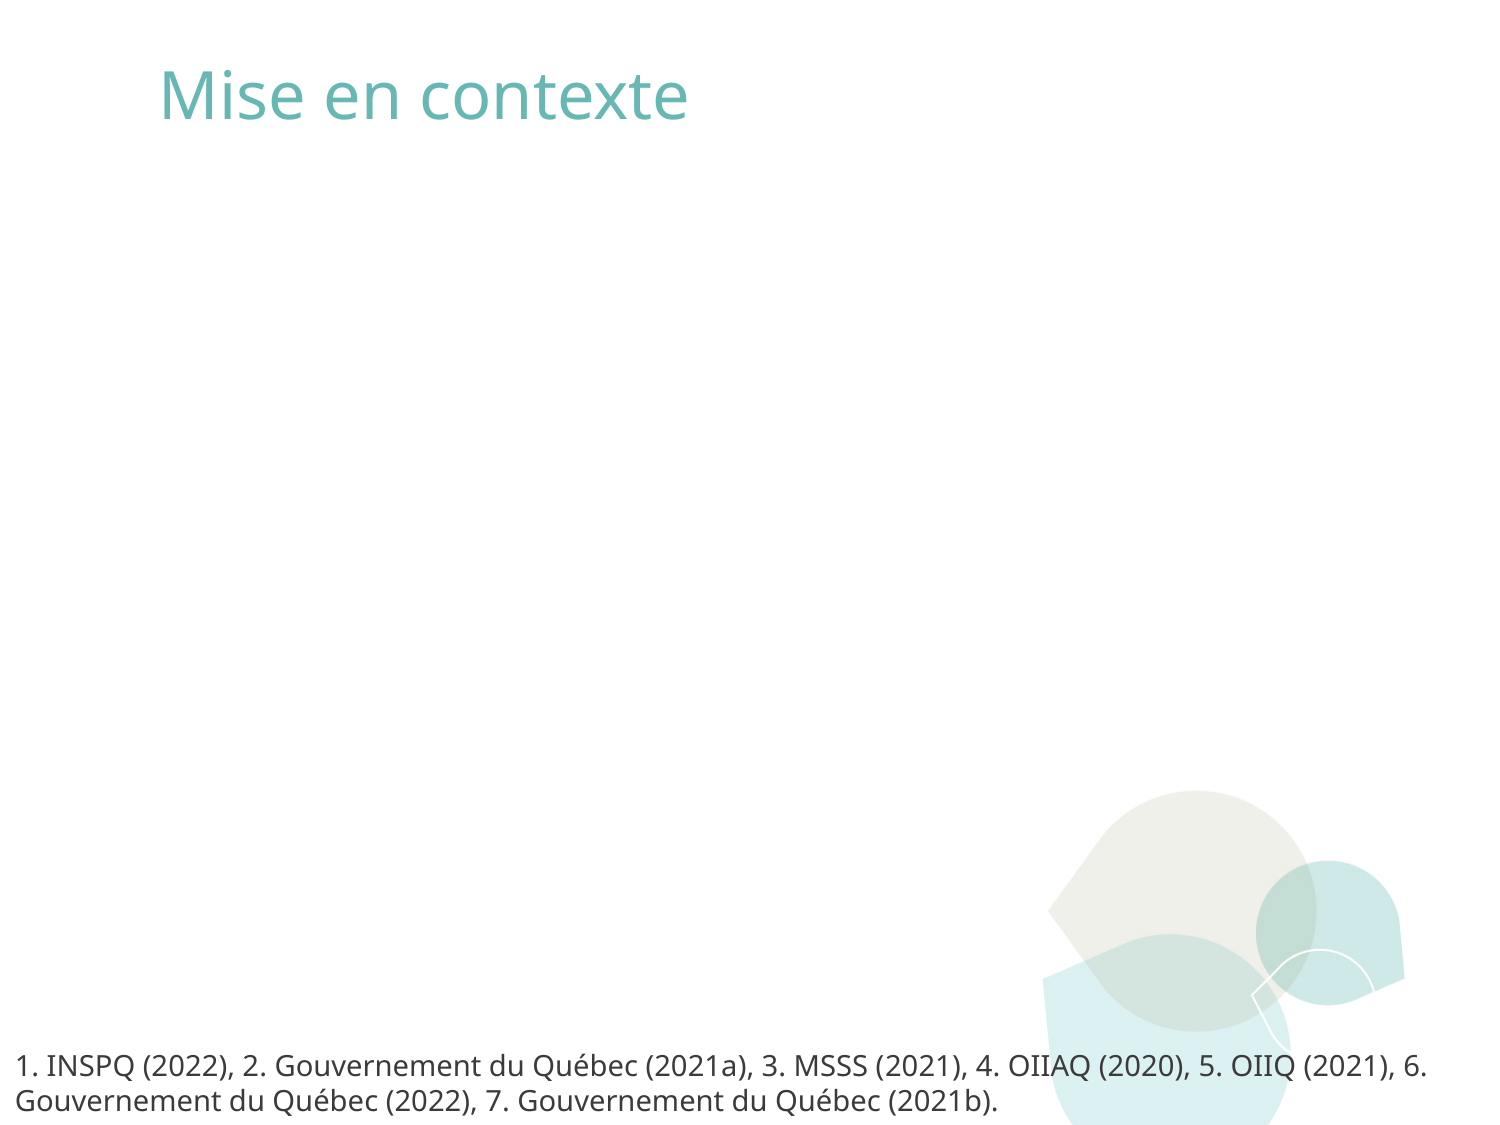

# Mise en contexte
Pandémie COVID-19 et pénurie de la main-d'œuvre 1-6
La relève, une solution stratégique 3-7
Besoin d’évaluer les besoins de la relève, afin d’augmenter sa satisfaction
1. INSPQ (2022), 2. Gouvernement du Québec (2021a), 3. MSSS (2021), 4. OIIAQ (2020), 5. OIIQ (2021), 6. Gouvernement du Québec (2022), 7. Gouvernement du Québec (2021b).